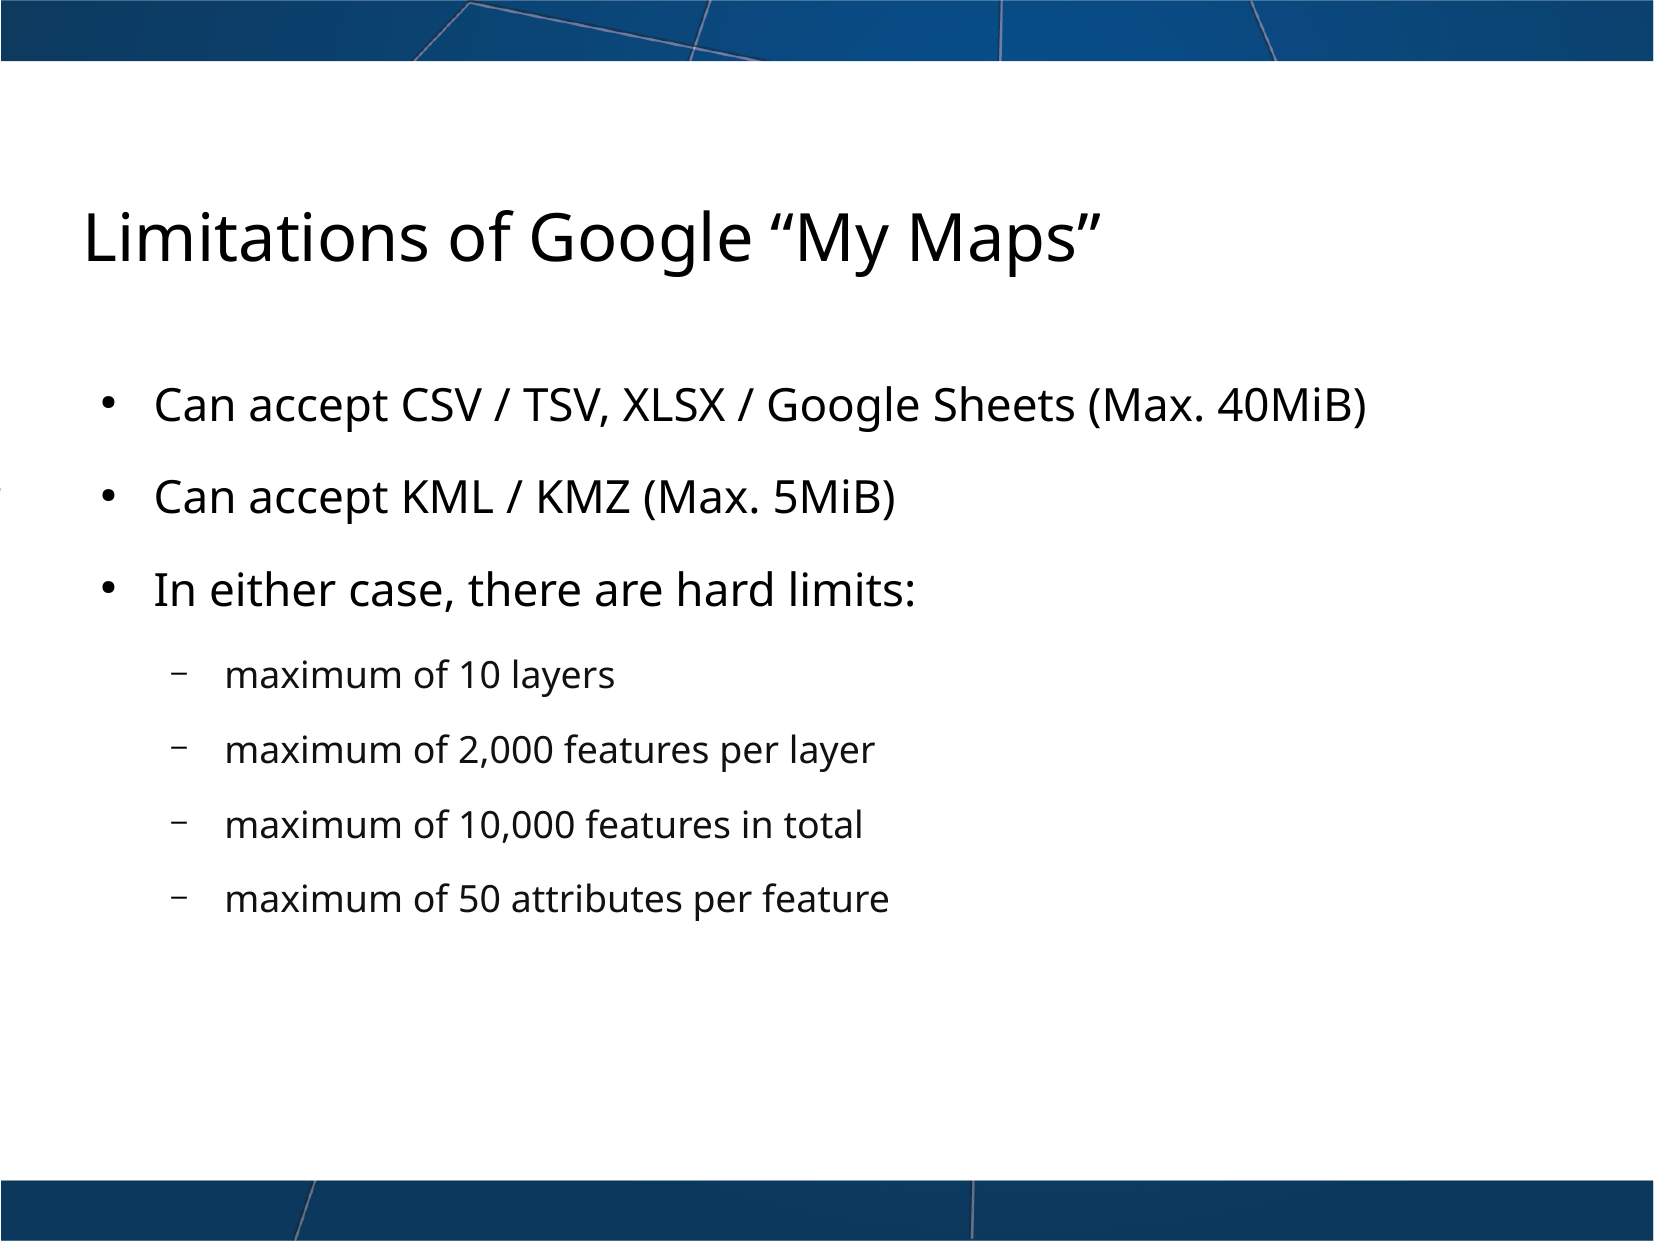

# Limitations of Google “My Maps”
Can accept CSV / TSV, XLSX / Google Sheets (Max. 40MiB)
Can accept KML / KMZ (Max. 5MiB)
In either case, there are hard limits:
maximum of 10 layers
maximum of 2,000 features per layer
maximum of 10,000 features in total
maximum of 50 attributes per feature